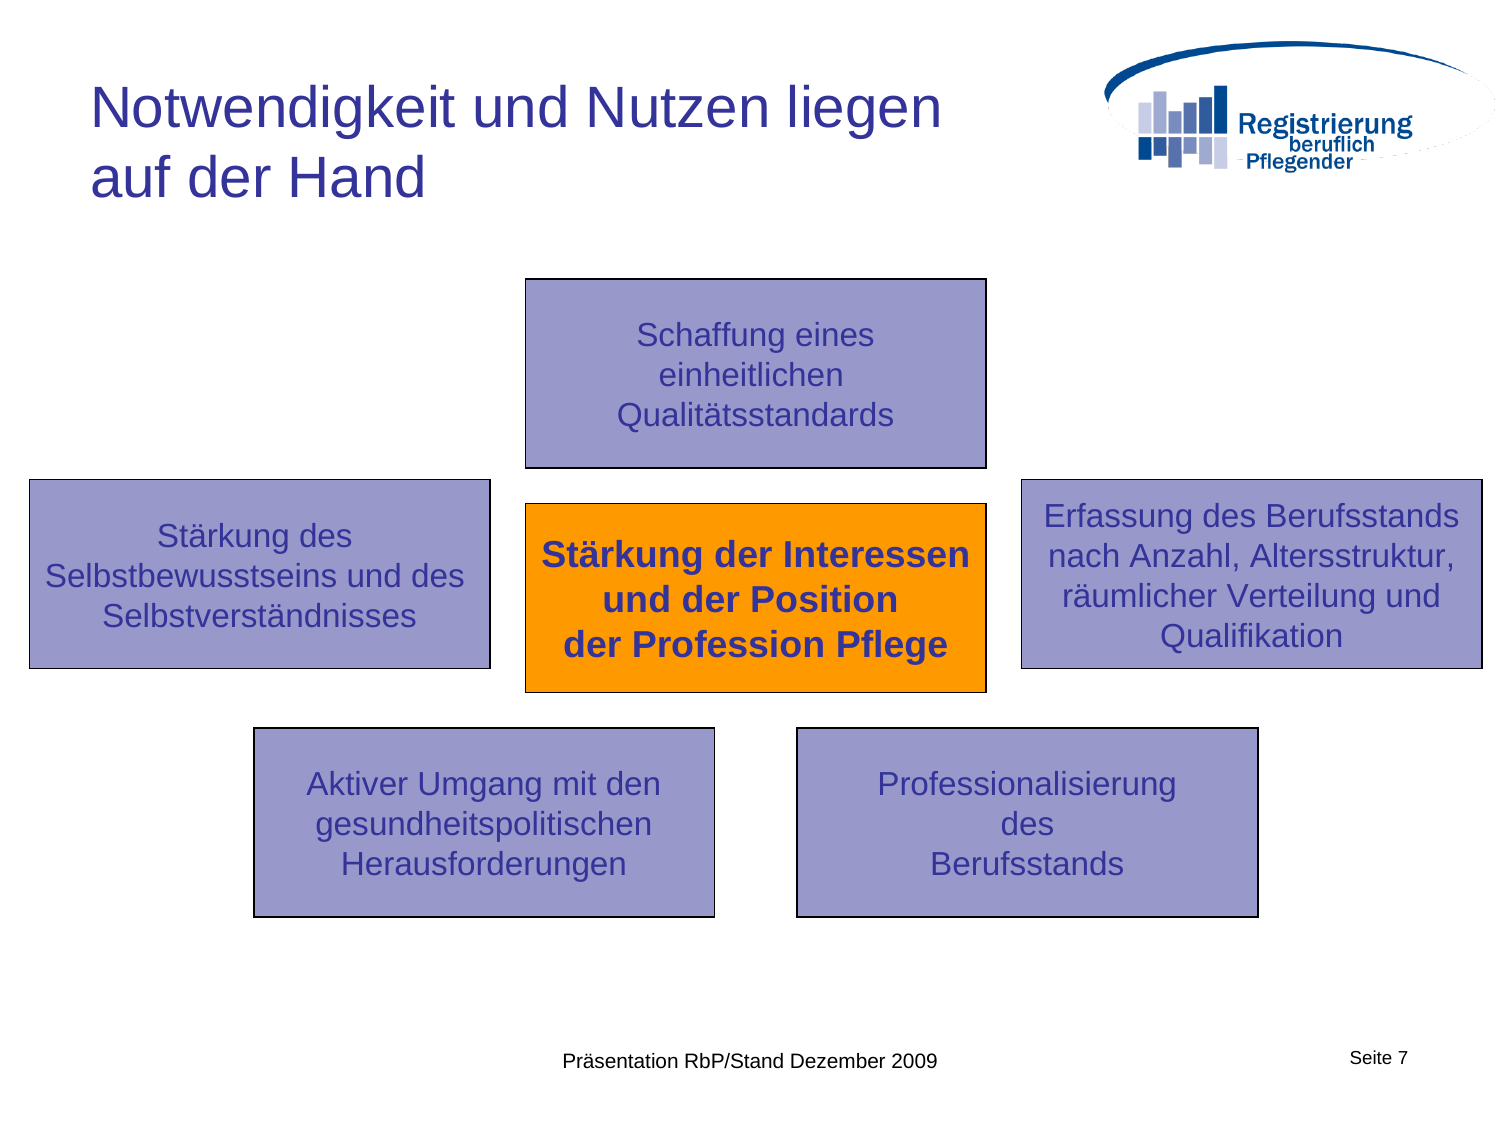

# Notwendigkeit und Nutzen liegen auf der Hand
Schaffung eines
einheitlichen
Qualitätsstandards
Stärkung des
Selbstbewusstseins und des
Selbstverständnisses
Erfassung des Berufsstands
nach Anzahl, Altersstruktur,
räumlicher Verteilung und
Qualifikation
Stärkung der Interessen
und der Position
der Profession Pflege
Aktiver Umgang mit den
gesundheitspolitischen
Herausforderungen
Professionalisierung
des
Berufsstands
Präsentation RbP/Stand Dezember 2009